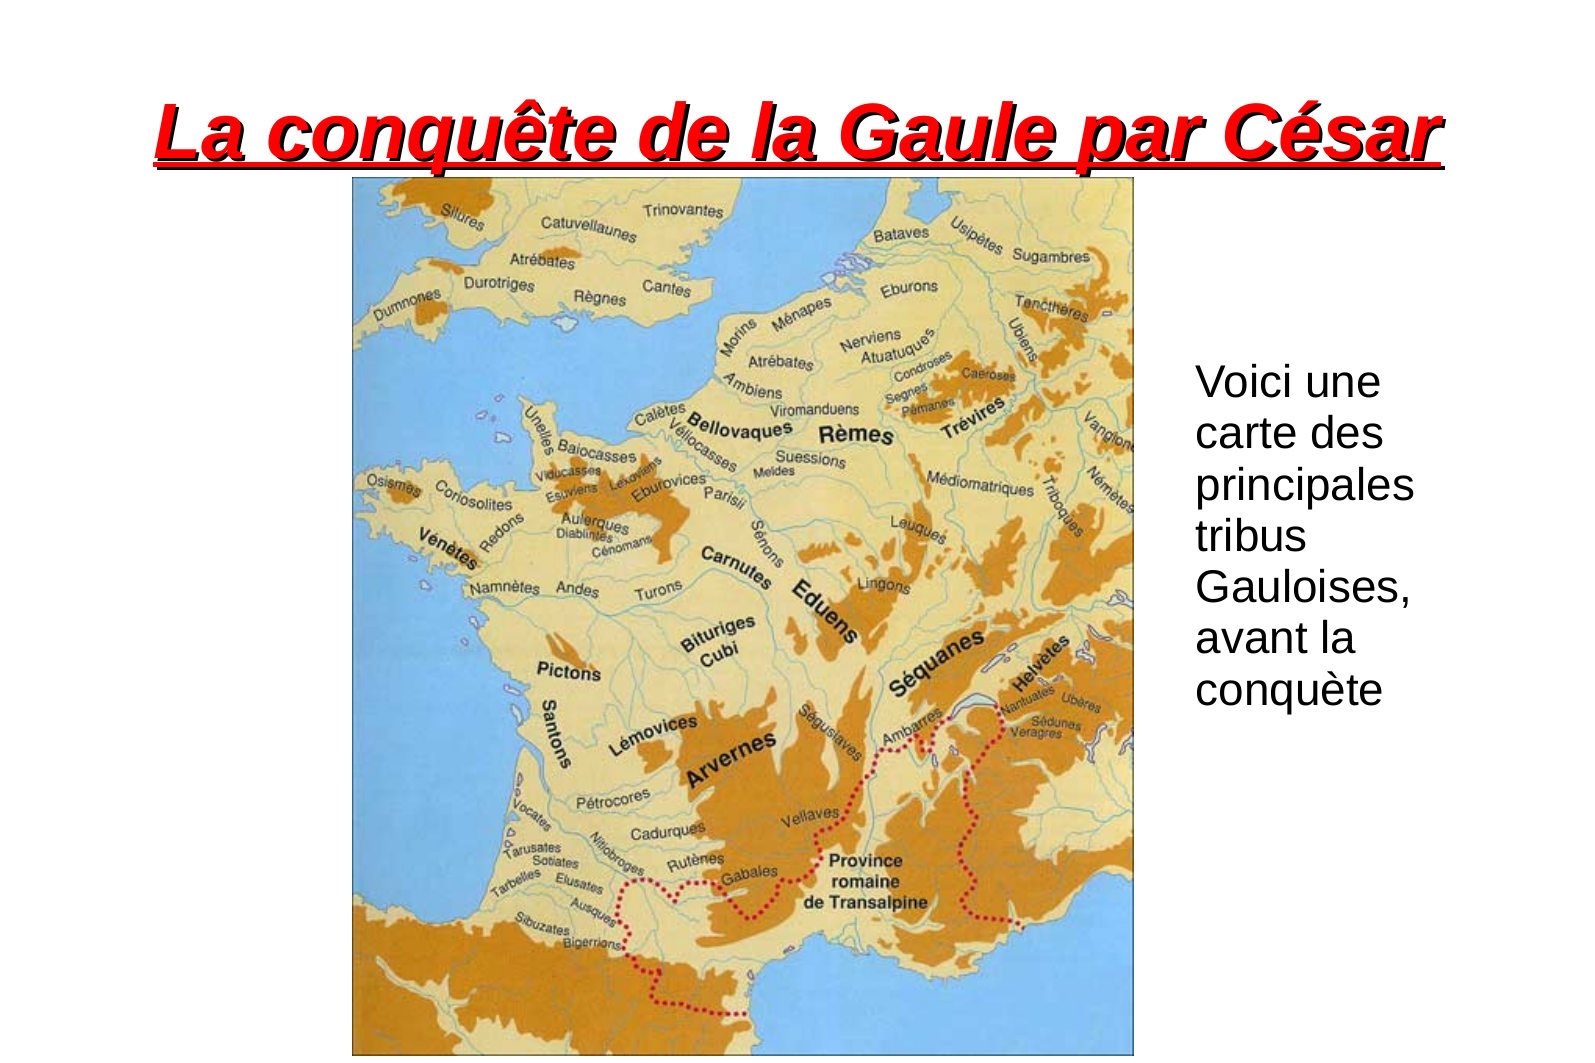

# La conquête de la Gaule par César
Voici une carte des principales tribus Gauloises, avant la conquète